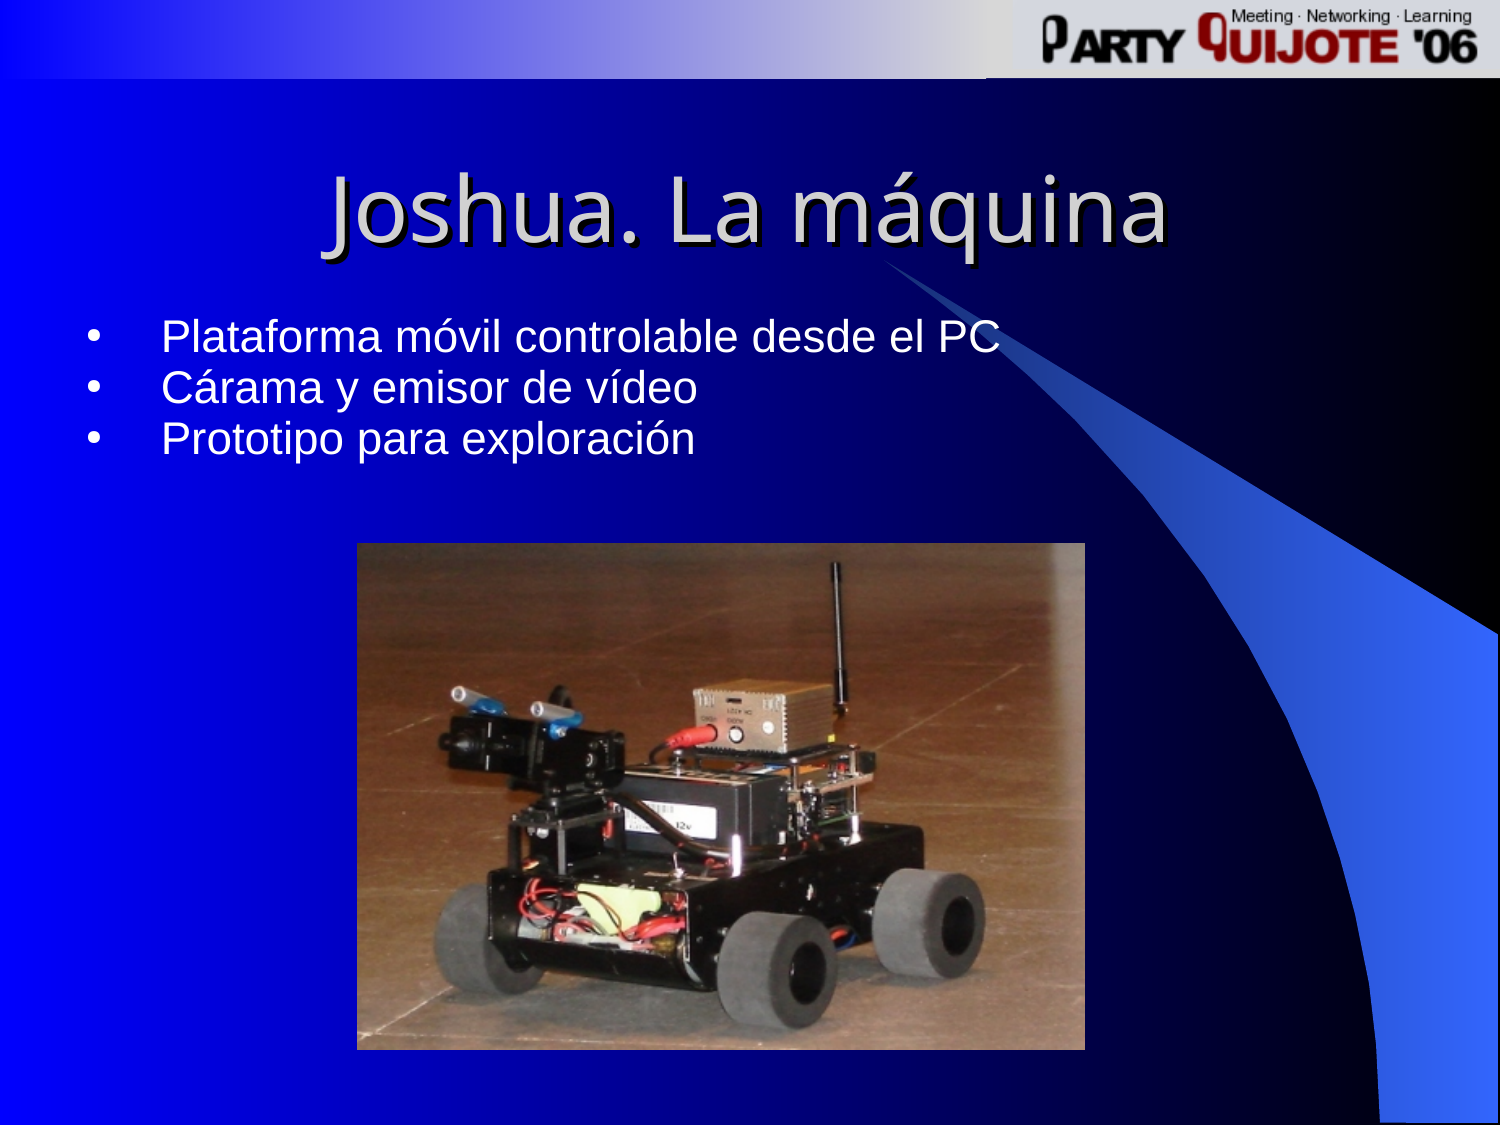

# Joshua. La máquina
Plataforma móvil controlable desde el PC
Cárama y emisor de vídeo
Prototipo para exploración